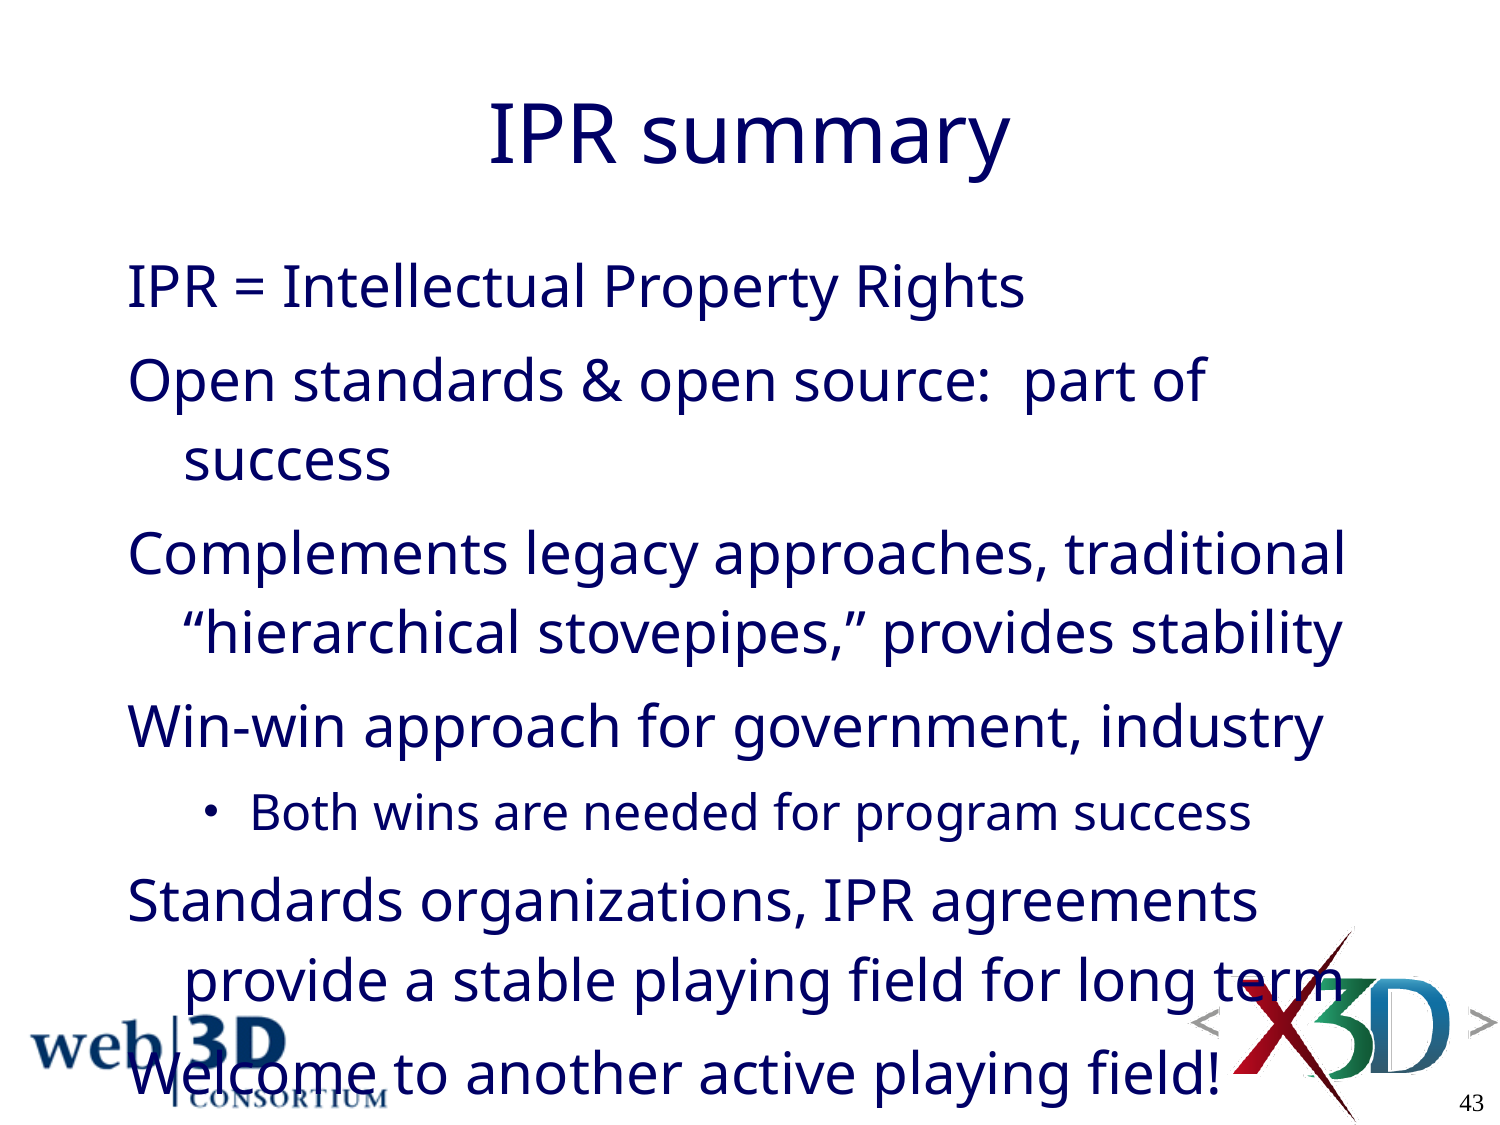

# IPR summary
IPR = Intellectual Property Rights
Open standards & open source: part of success
Complements legacy approaches, traditional “hierarchical stovepipes,” provides stability
Win-win approach for government, industry
Both wins are needed for program success
Standards organizations, IPR agreements provide a stable playing field for long term
Welcome to another active playing field!